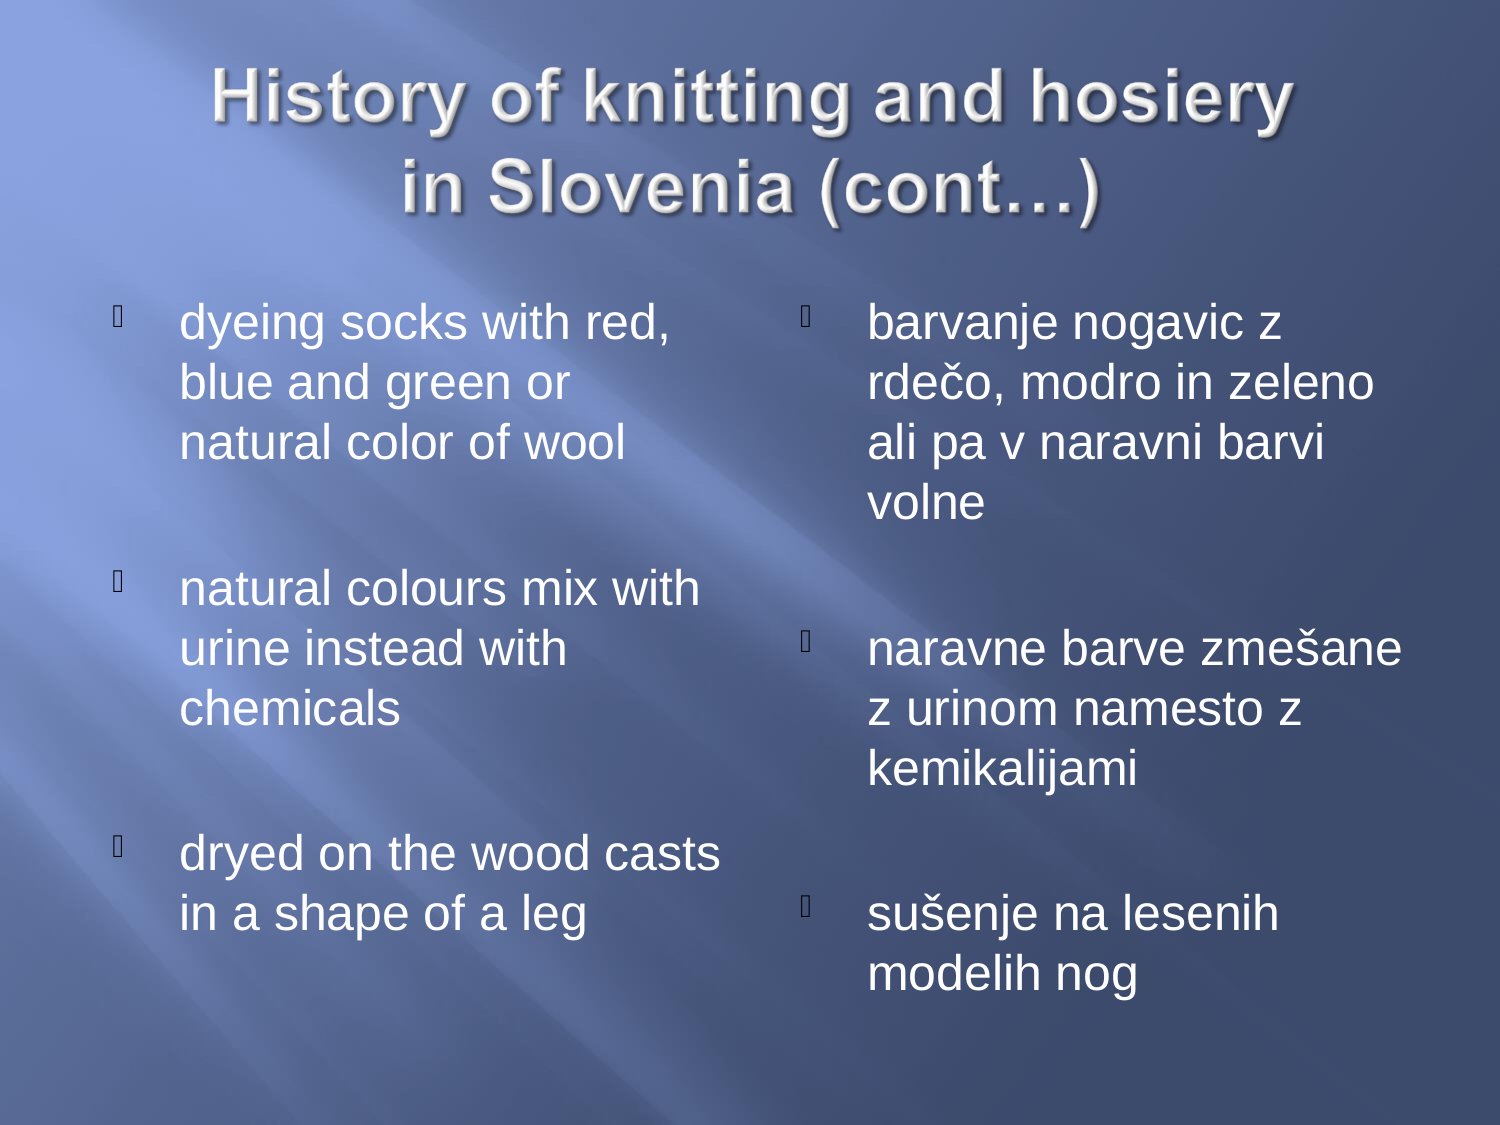

# dyeing socks with red, blue and green or natural color of wool
natural colours mix with urine instead with chemicals
dryed on the wood casts in a shape of a leg
barvanje nogavic z rdečo, modro in zeleno ali pa v naravni barvi volne
naravne barve zmešane z urinom namesto z kemikalijami
sušenje na lesenih modelih nog